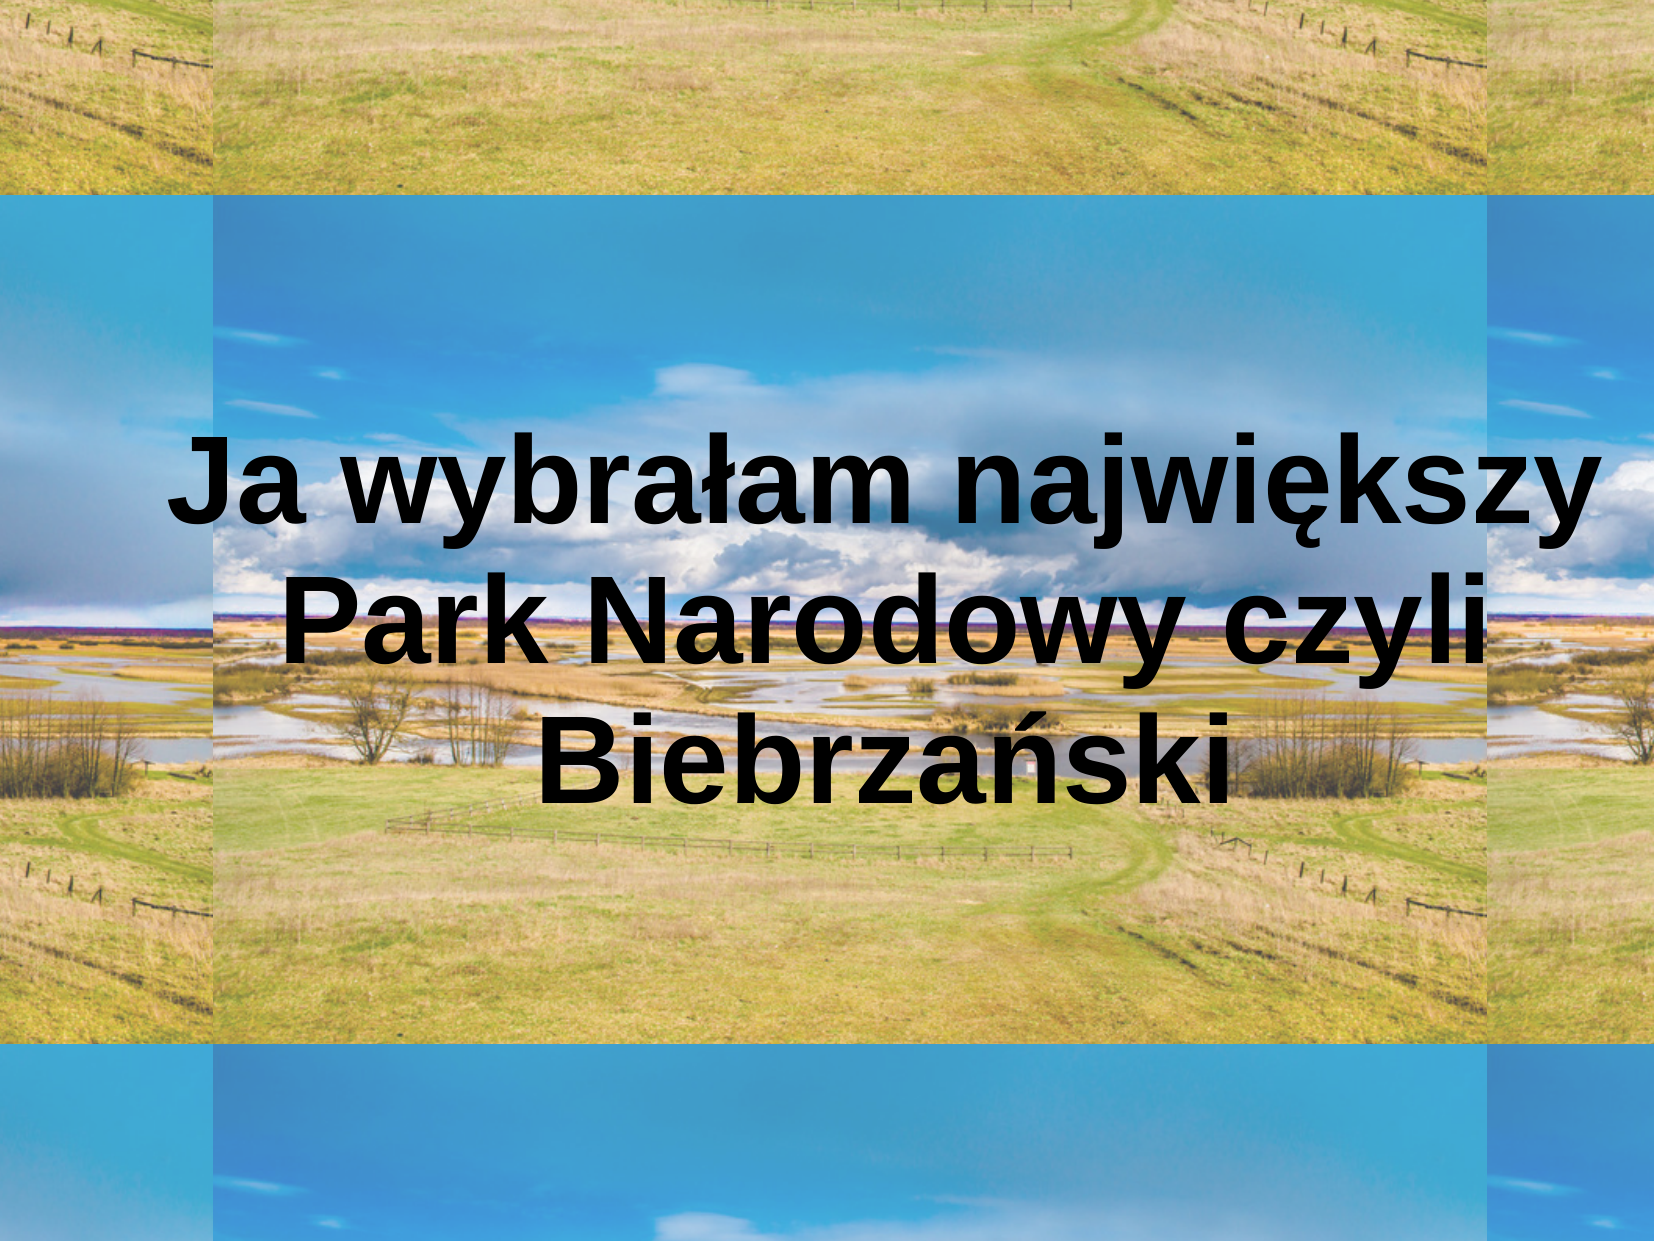

Ja wybrałam największy Park Narodowy czyli Biebrzański
#